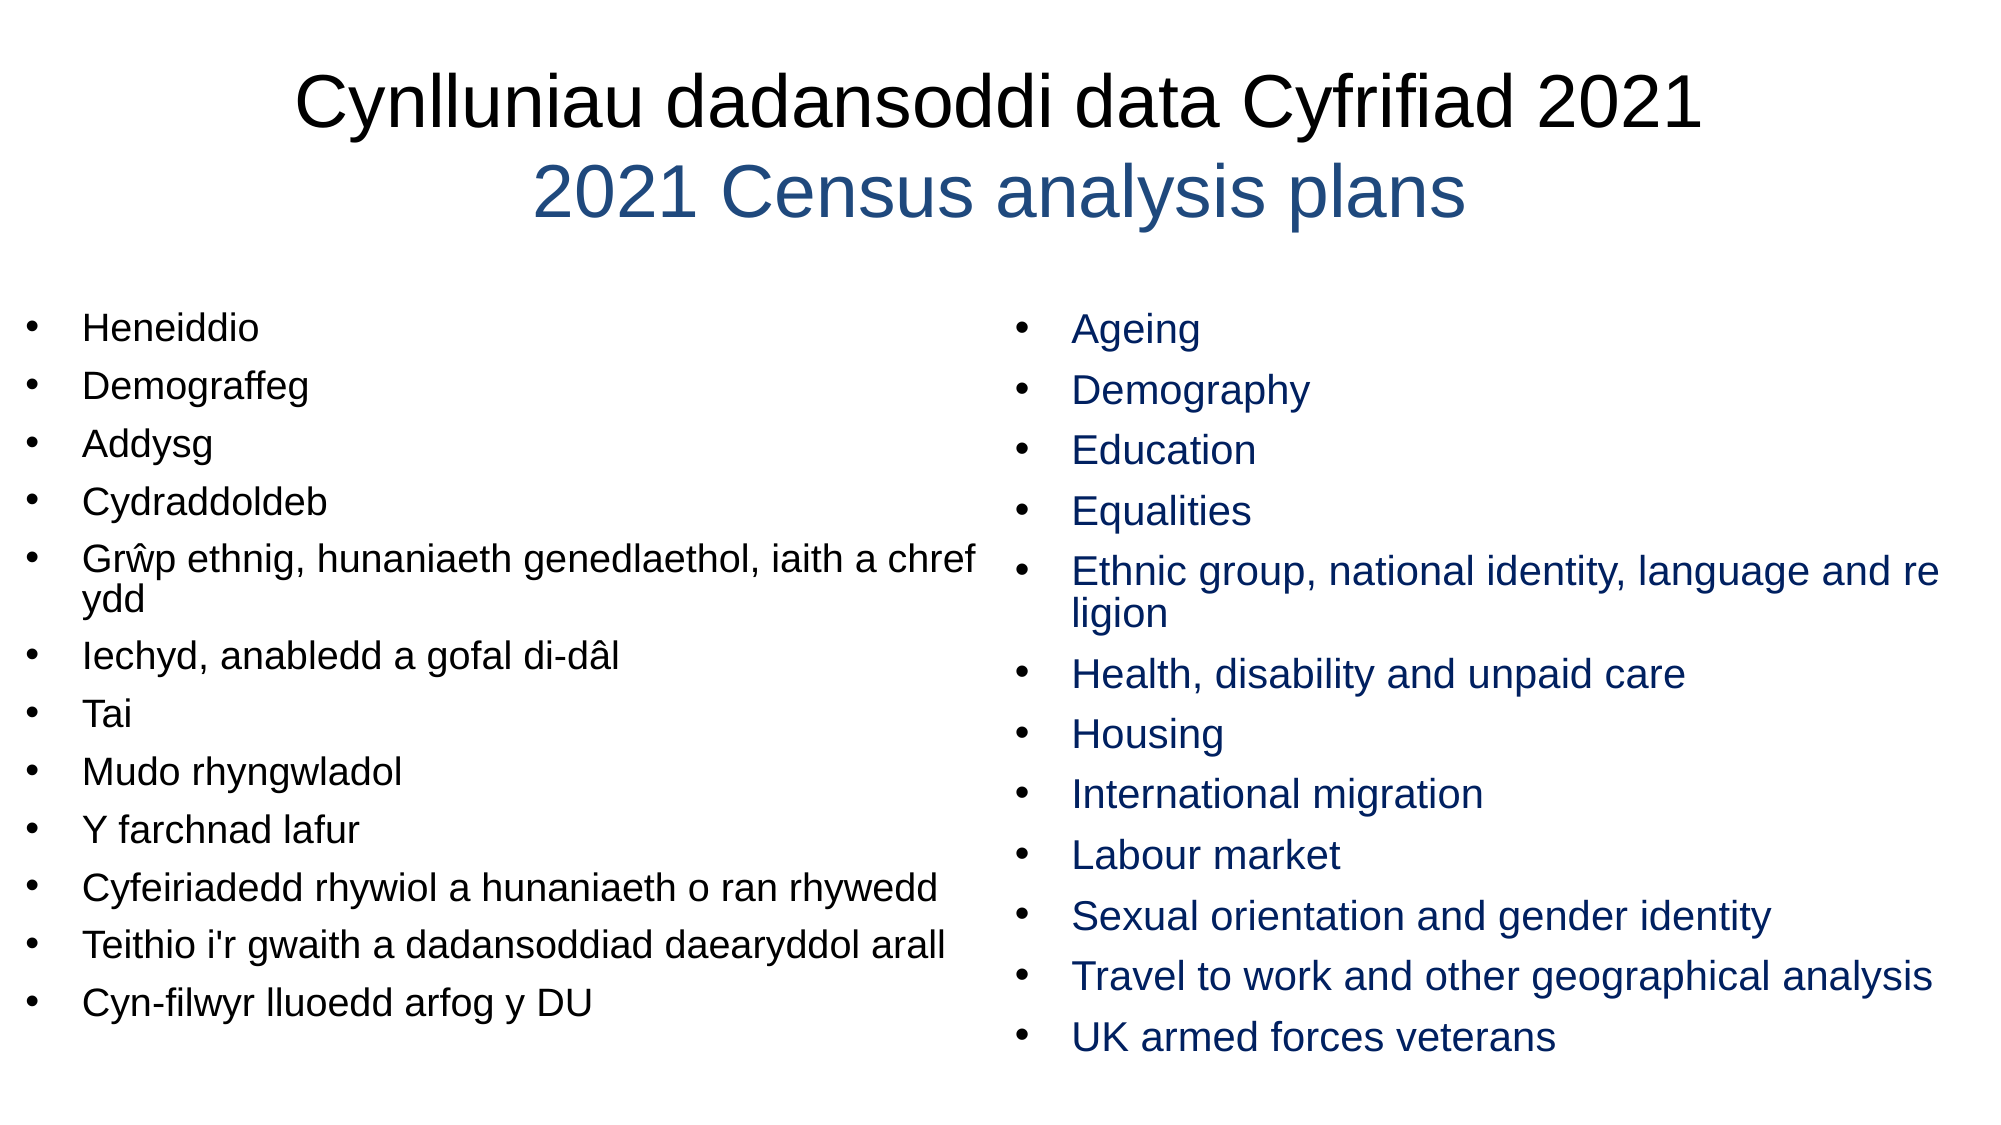

Cynlluniau dadansoddi data Cyfrifiad 2021
2021 Census analysis plans
# Heneiddio
Demograffeg
Addysg
Cydraddoldeb
Grŵp ethnig, hunaniaeth genedlaethol, iaith a chrefydd
Iechyd, anabledd a gofal di-dâl
Tai
Mudo rhyngwladol
Y farchnad lafur
Cyfeiriadedd rhywiol a hunaniaeth o ran rhywedd
Teithio i'r gwaith a dadansoddiad daearyddol arall
Cyn-filwyr lluoedd arfog y DU
Ageing
Demography
Education
Equalities
Ethnic group, national identity, language and religion
Health, disability and unpaid care
Housing
International migration
Labour market
Sexual orientation and gender identity
Travel to work and other geographical analysis
UK armed forces veterans